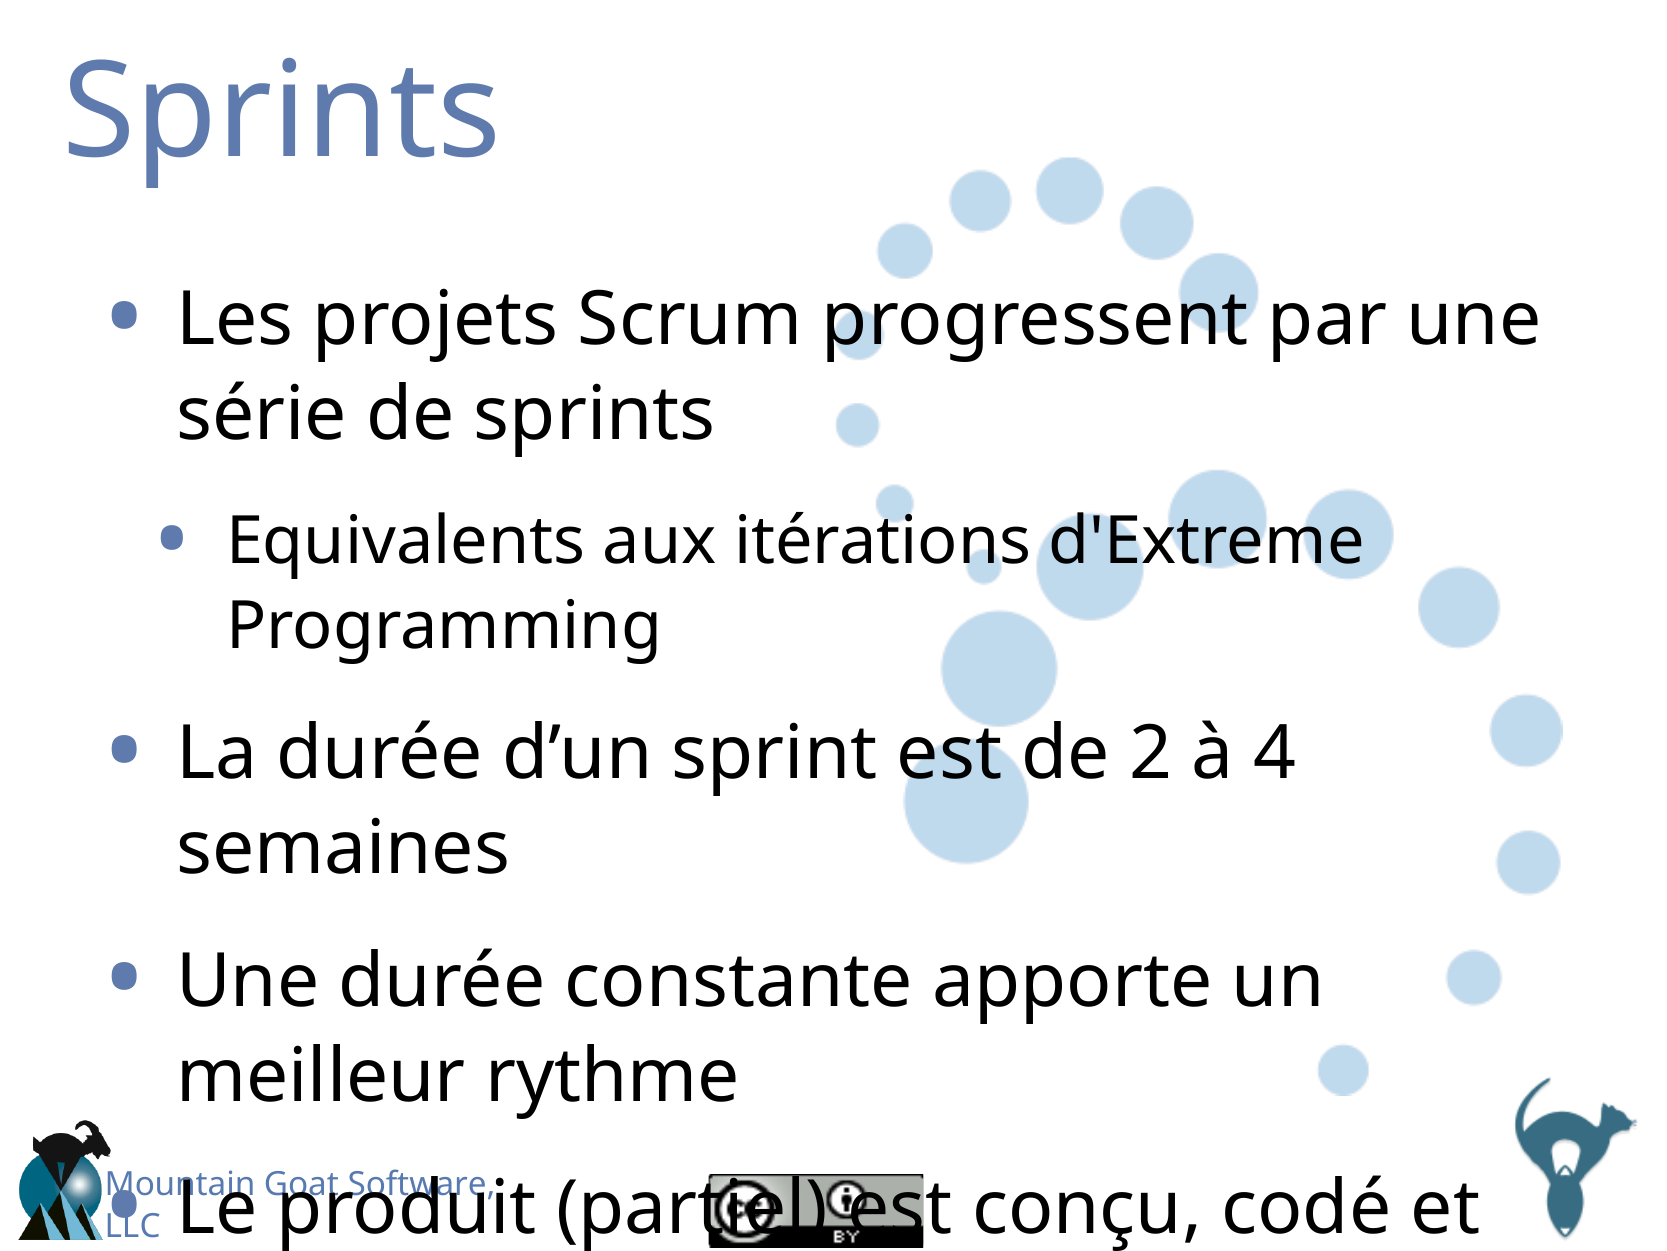

# Sprints
Les projets Scrum progressent par une série de sprints
Equivalents aux itérations d'Extreme Programming
La durée d’un sprint est de 2 à 4 semaines
Une durée constante apporte un meilleur rythme
Le produit (partiel) est conçu, codé et testé pendant le sprint